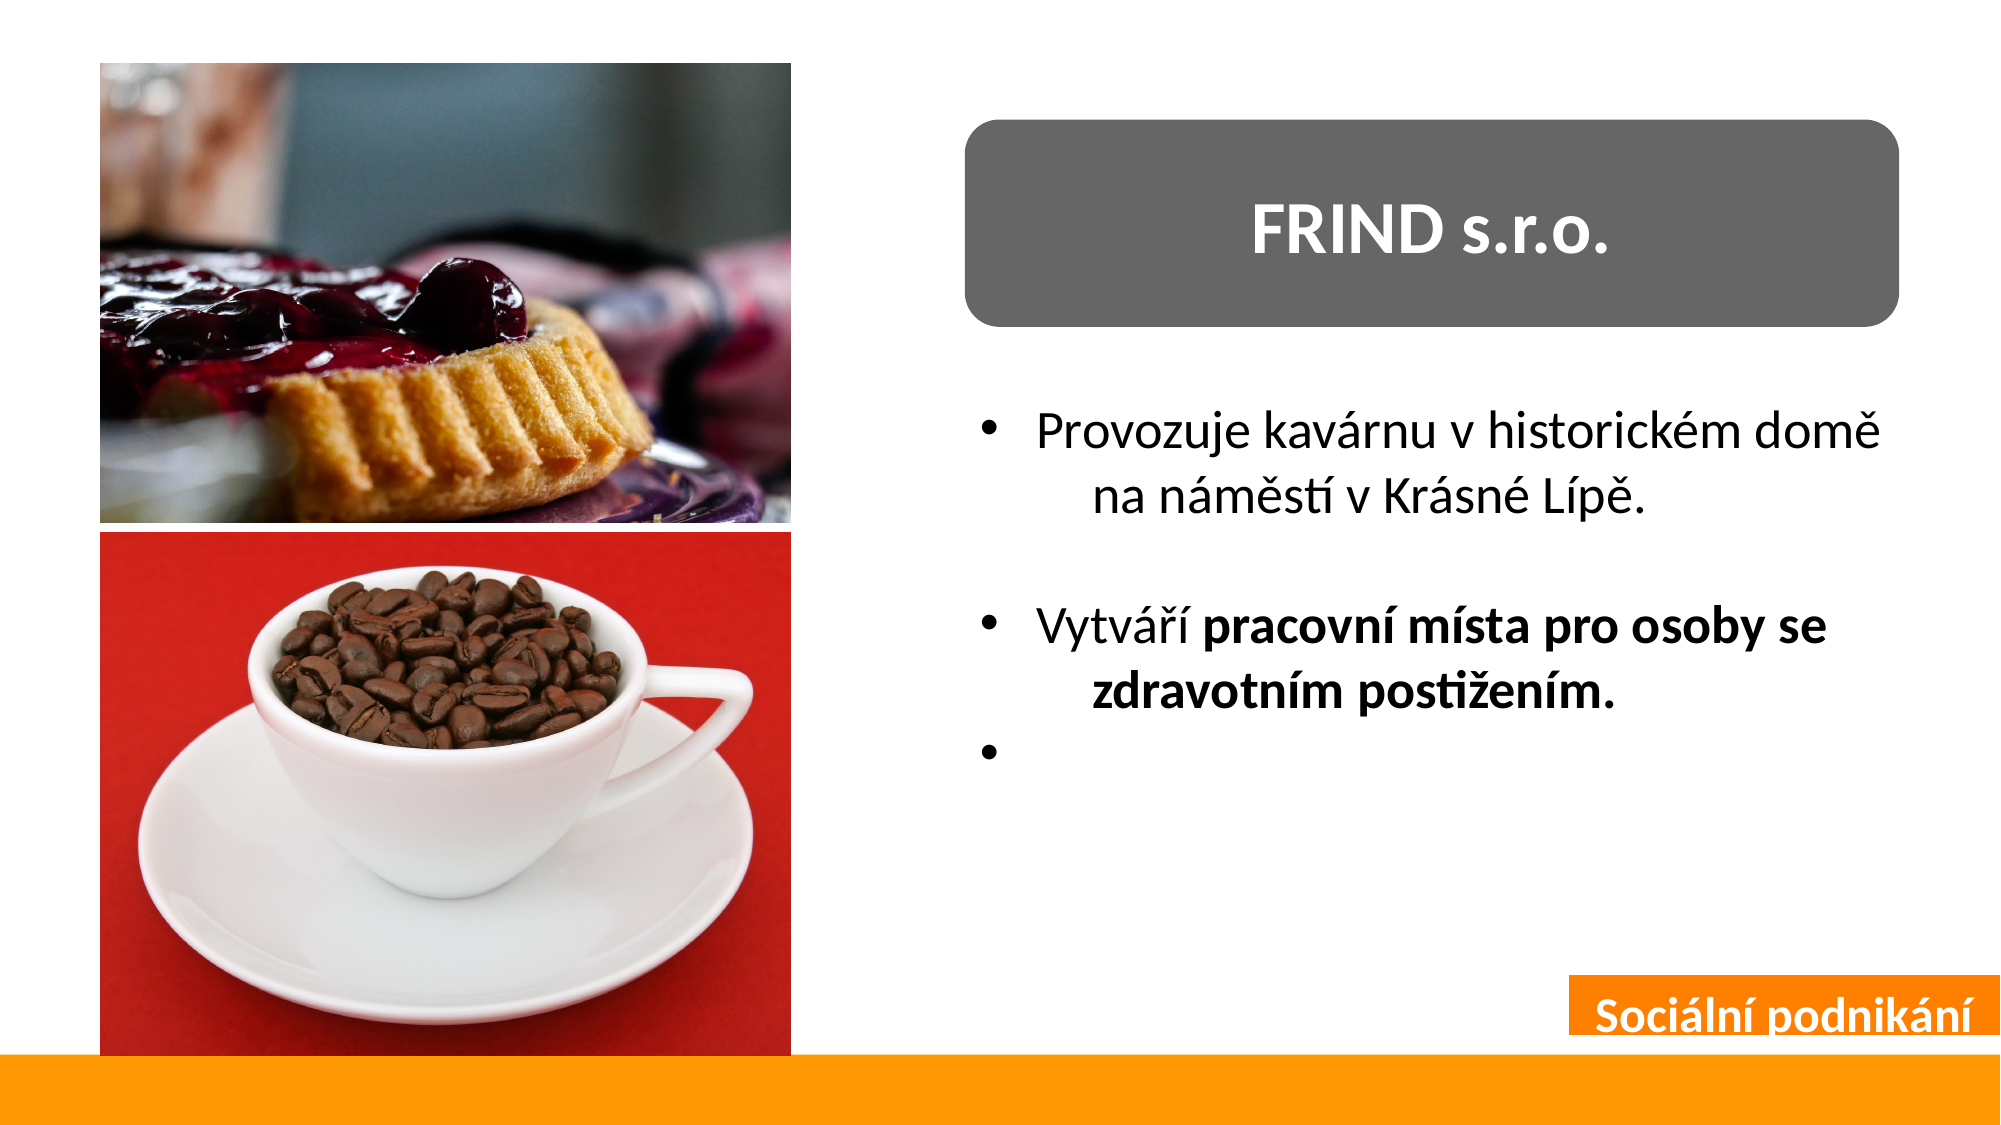

FRIND s.r.o.
Provozuje kavárnu v historickém domě na náměstí v Krásné Lípě.
Vytváří pracovní místa pro osoby se zdravotním postižením.
Sociální podnikání